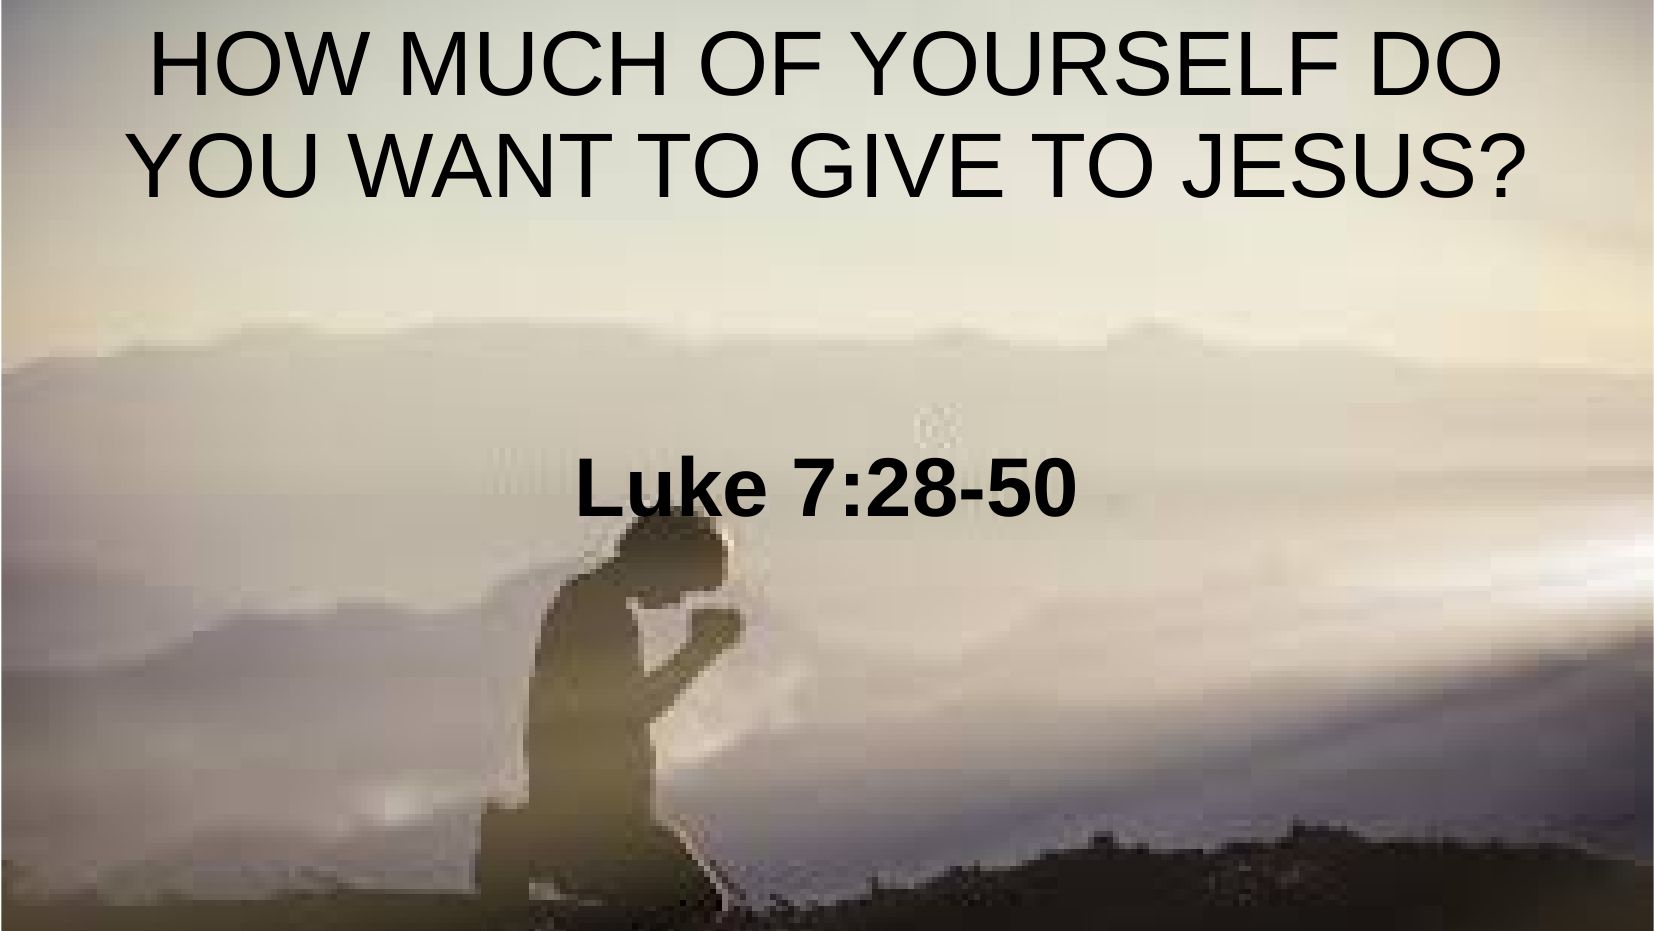

# HOW MUCH OF YOURSELF DO YOU WANT TO GIVE TO JESUS?
Luke 7:28-50